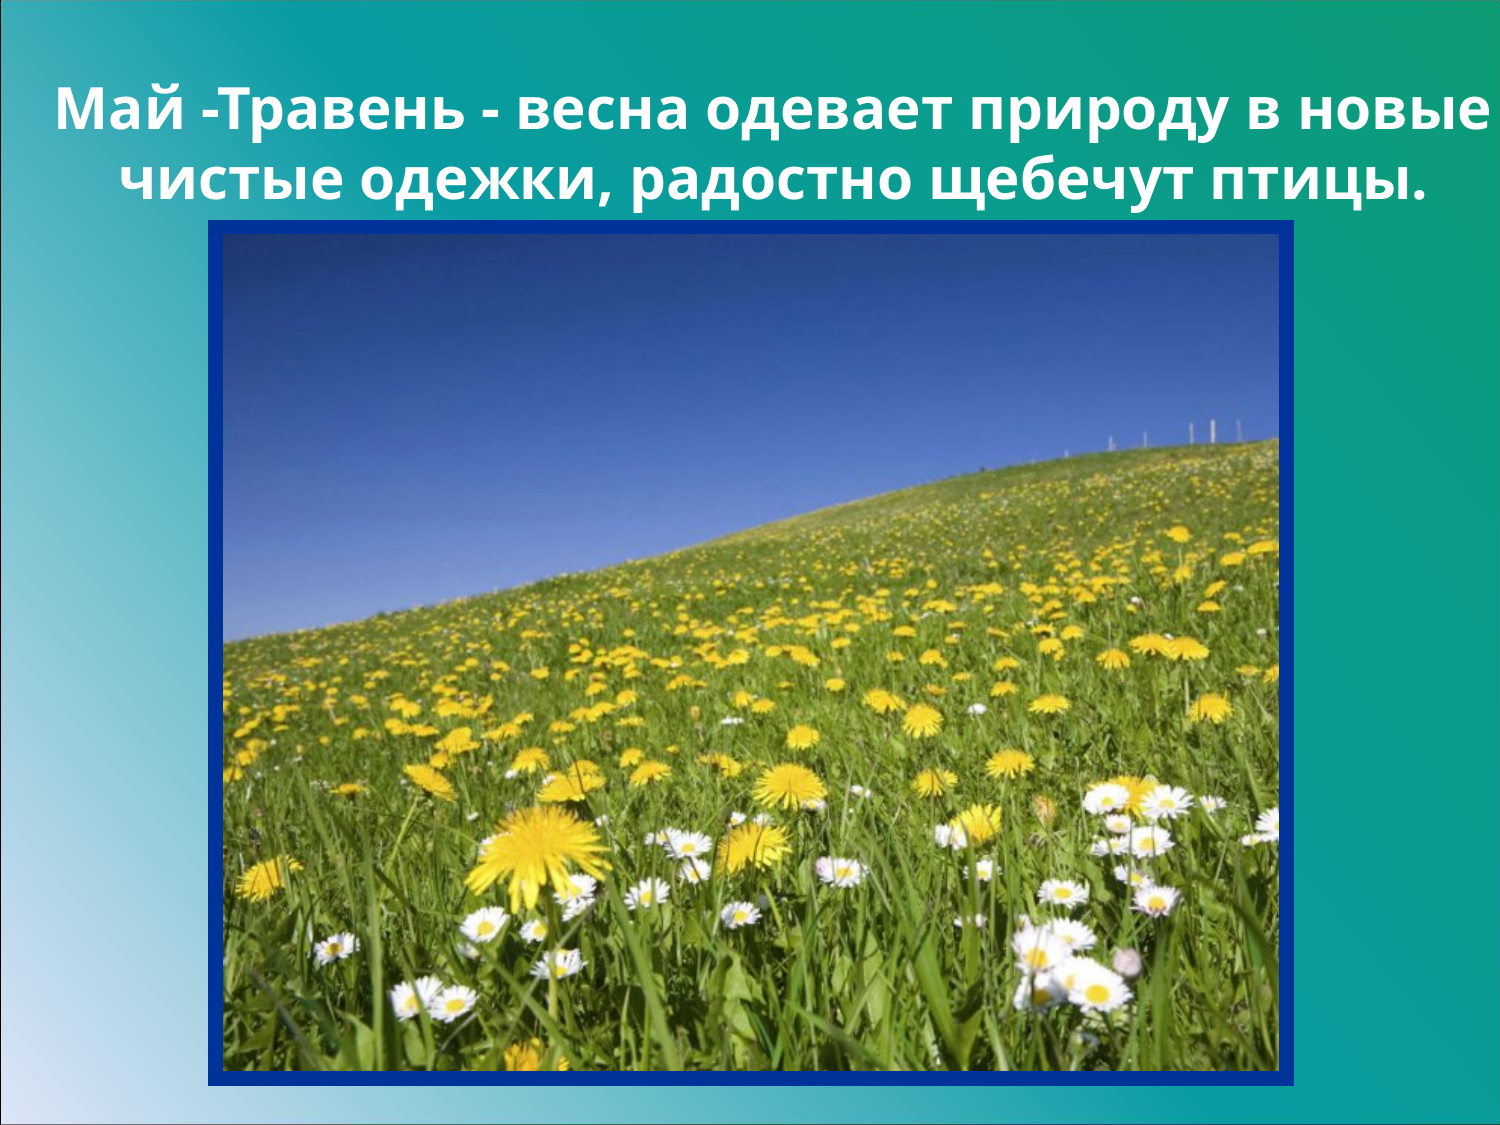

# Май -Травень - весна одевает природу в новые чистые одежки, радостно щебечут птицы.